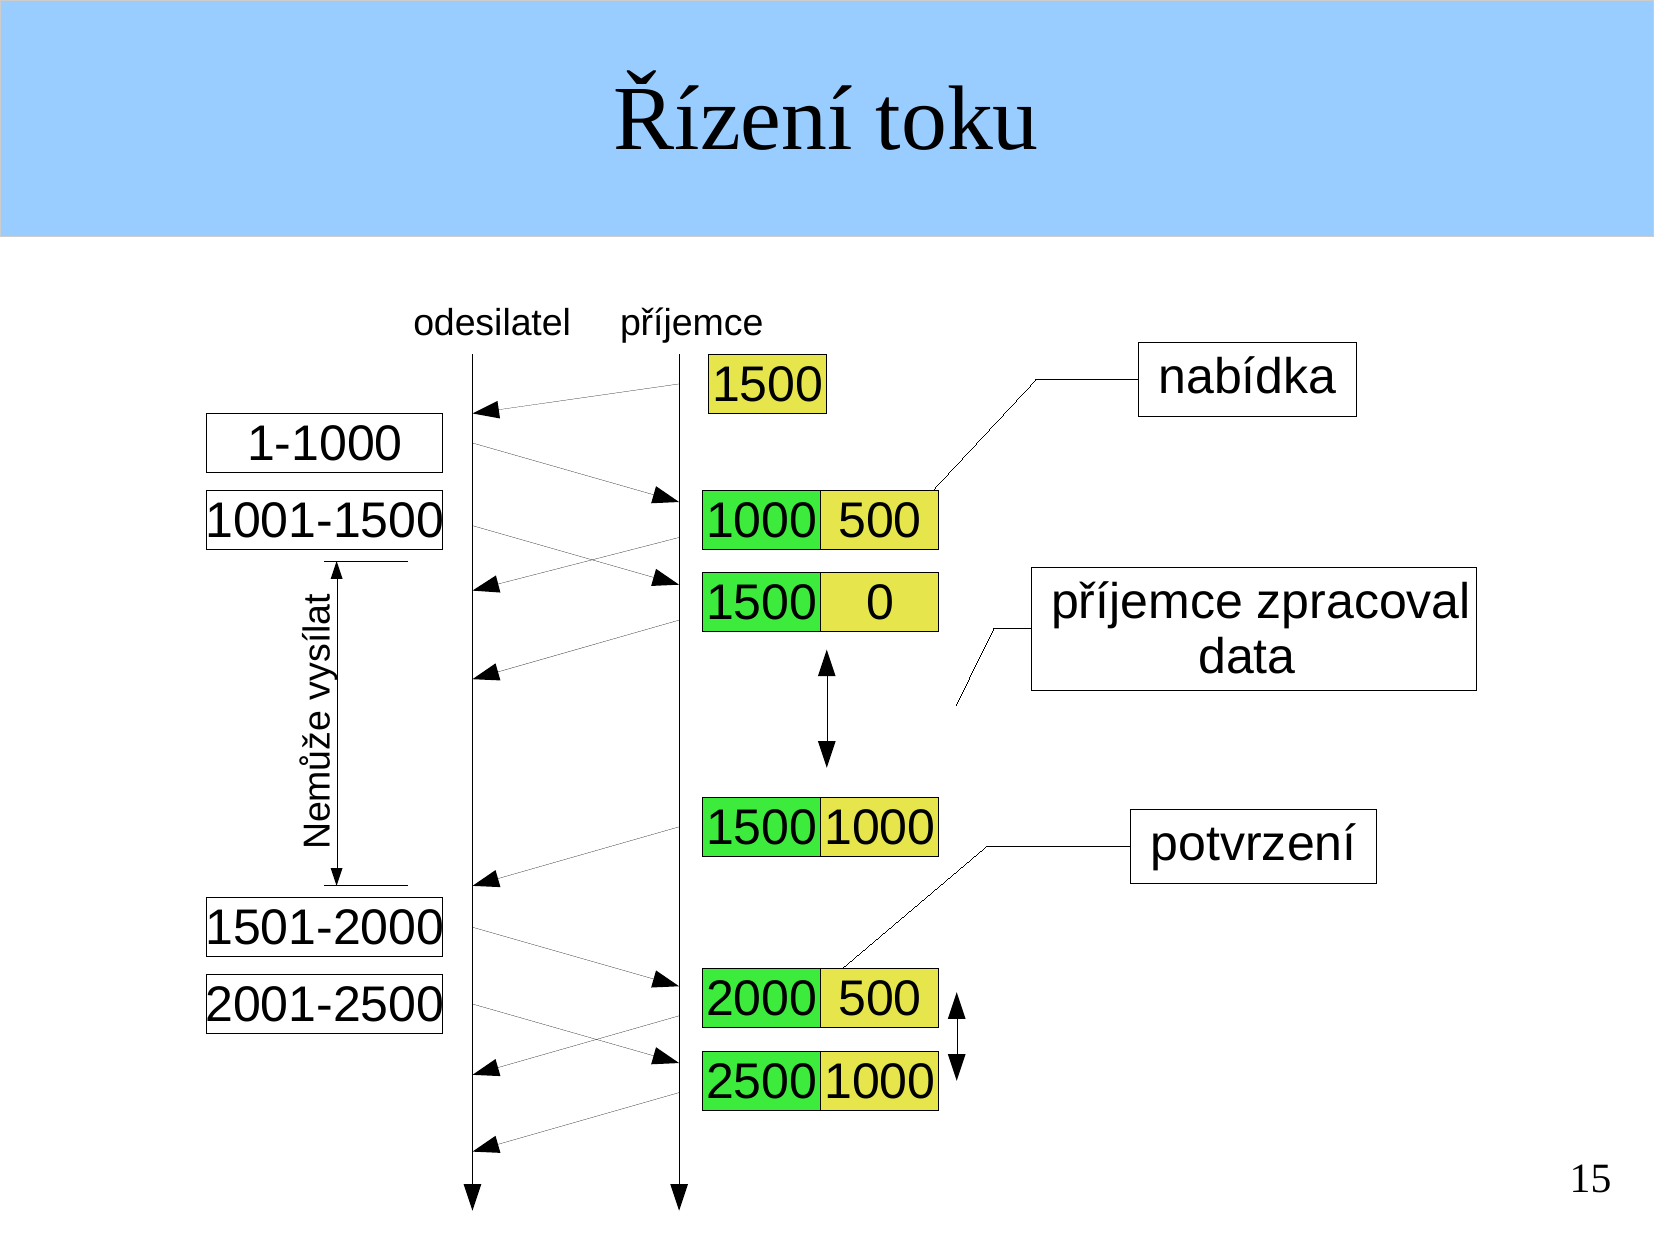

# Řízení toku
odesilatel
příjemce
1500
1-1000
1001-1500
1000
500
1500
0
1500
1000
1501-2000
2000
500
2001-2500
2500
1000